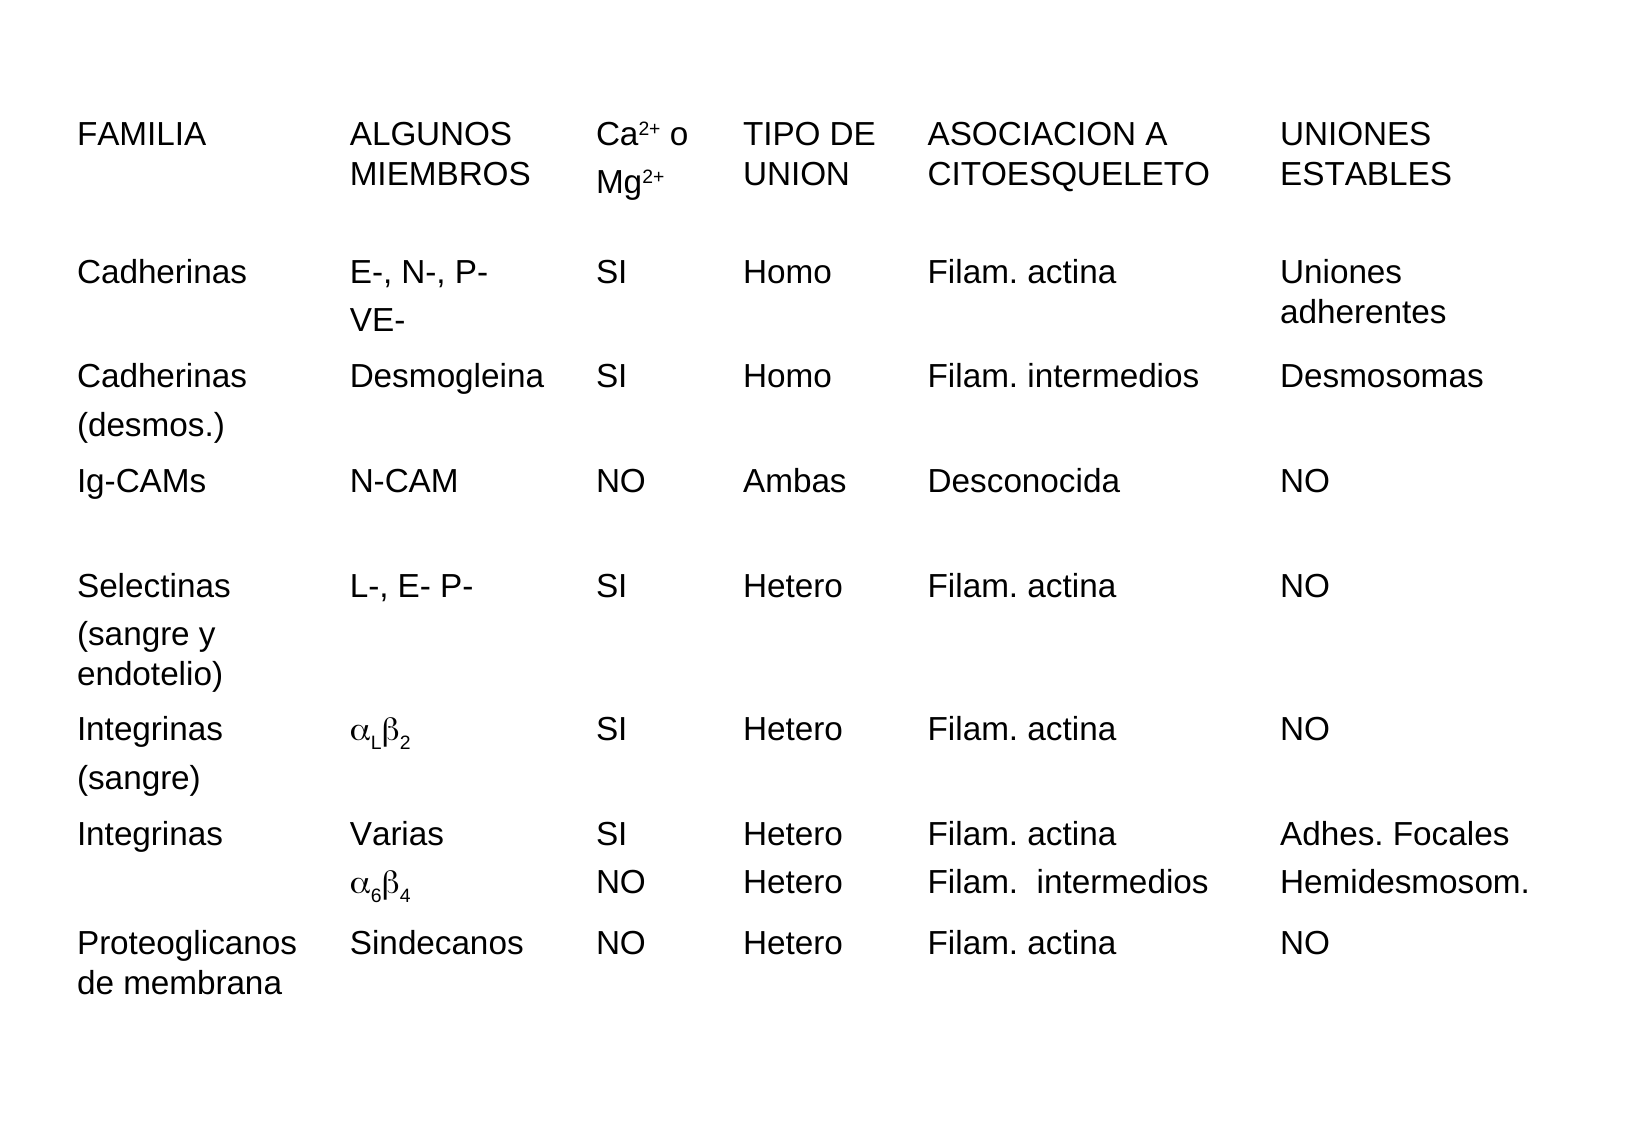

| FAMILIA | ALGUNOS MIEMBROS | Ca2+ o Mg2+ | TIPO DE UNION | ASOCIACION A CITOESQUELETO | UNIONES ESTABLES |
| --- | --- | --- | --- | --- | --- |
| Cadherinas | E-, N-, P- VE- | SI | Homo | Filam. actina | Uniones adherentes |
| Cadherinas (desmos.) | Desmogleina | SI | Homo | Filam. intermedios | Desmosomas |
| Ig-CAMs | N-CAM | NO | Ambas | Desconocida | NO |
| Selectinas (sangre y endotelio) | L-, E- P- | SI | Hetero | Filam. actina | NO |
| Integrinas (sangre) | L2 | SI | Hetero | Filam. actina | NO |
| Integrinas | Varias 64 | SI NO | Hetero Hetero | Filam. actina Filam. intermedios | Adhes. Focales Hemidesmosom. |
| Proteoglicanos de membrana | Sindecanos | NO | Hetero | Filam. actina | NO |